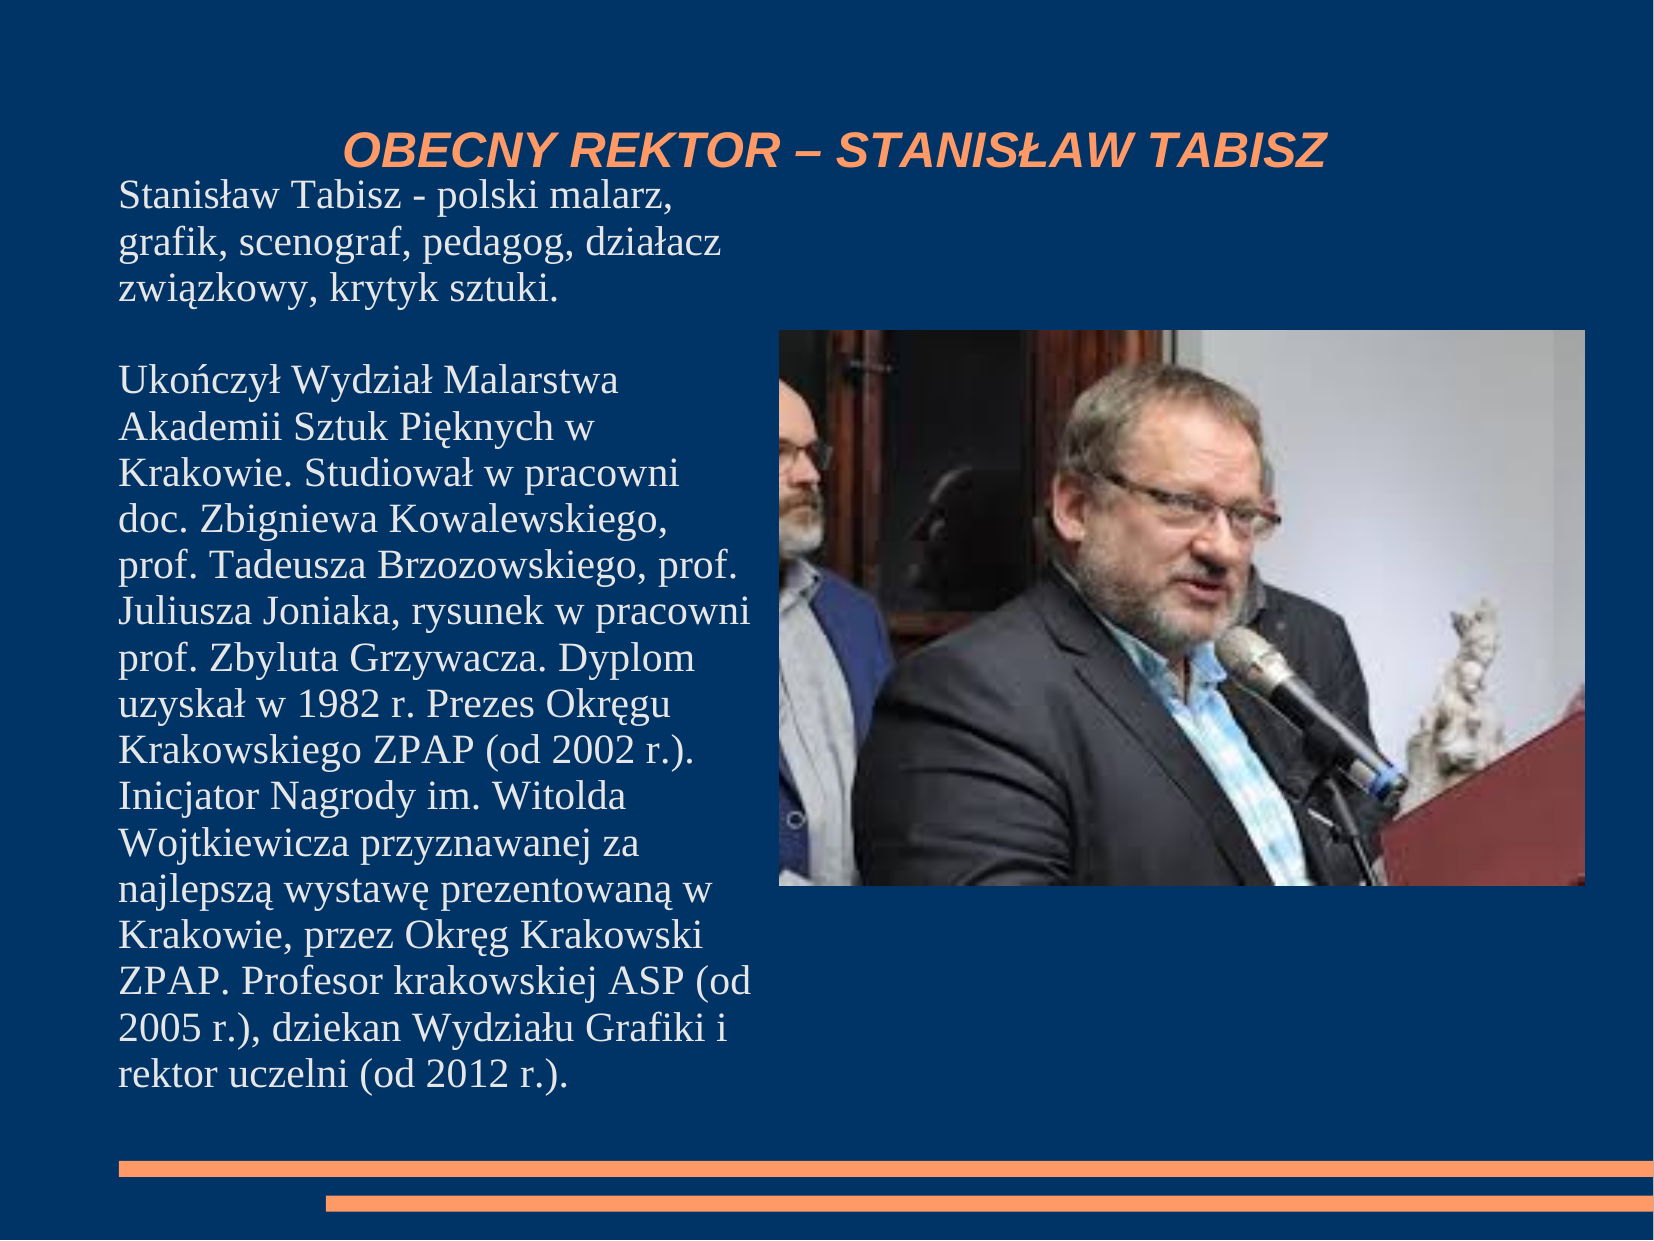

# OBECNY REKTOR – STANISŁAW TABISZ
Stanisław Tabisz - polski malarz, grafik, scenograf, pedagog, działacz związkowy, krytyk sztuki.
Ukończył Wydział Malarstwa Akademii Sztuk Pięknych w Krakowie. Studiował w pracowni doc. Zbigniewa Kowalewskiego, prof. Tadeusza Brzozowskiego, prof. Juliusza Joniaka, rysunek w pracowni prof. Zbyluta Grzywacza. Dyplom uzyskał w 1982 r. Prezes Okręgu Krakowskiego ZPAP (od 2002 r.). Inicjator Nagrody im. Witolda Wojtkiewicza przyznawanej za najlepszą wystawę prezentowaną w Krakowie, przez Okręg Krakowski ZPAP. Profesor krakowskiej ASP (od 2005 r.), dziekan Wydziału Grafiki i rektor uczelni (od 2012 r.).